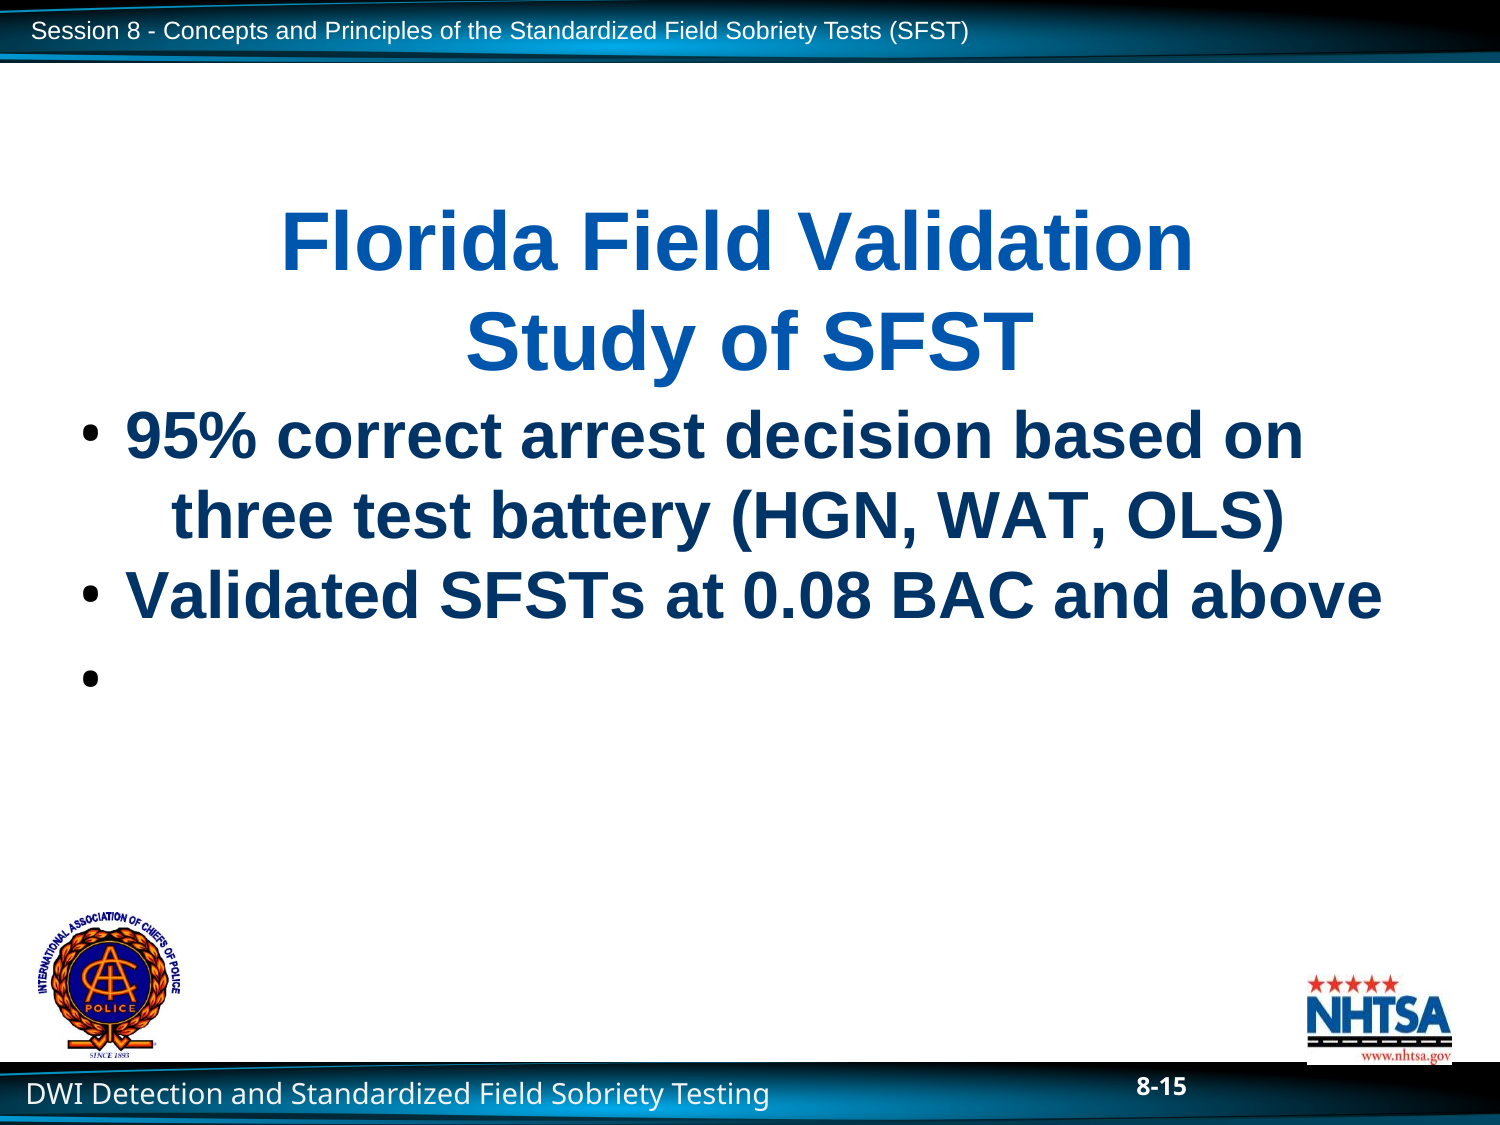

Florida Field Validation
Study of SFST
# 95% correct arrest decision based on three test battery (HGN, WAT, OLS)
Validated SFSTs at 0.08 BAC and above
8-15